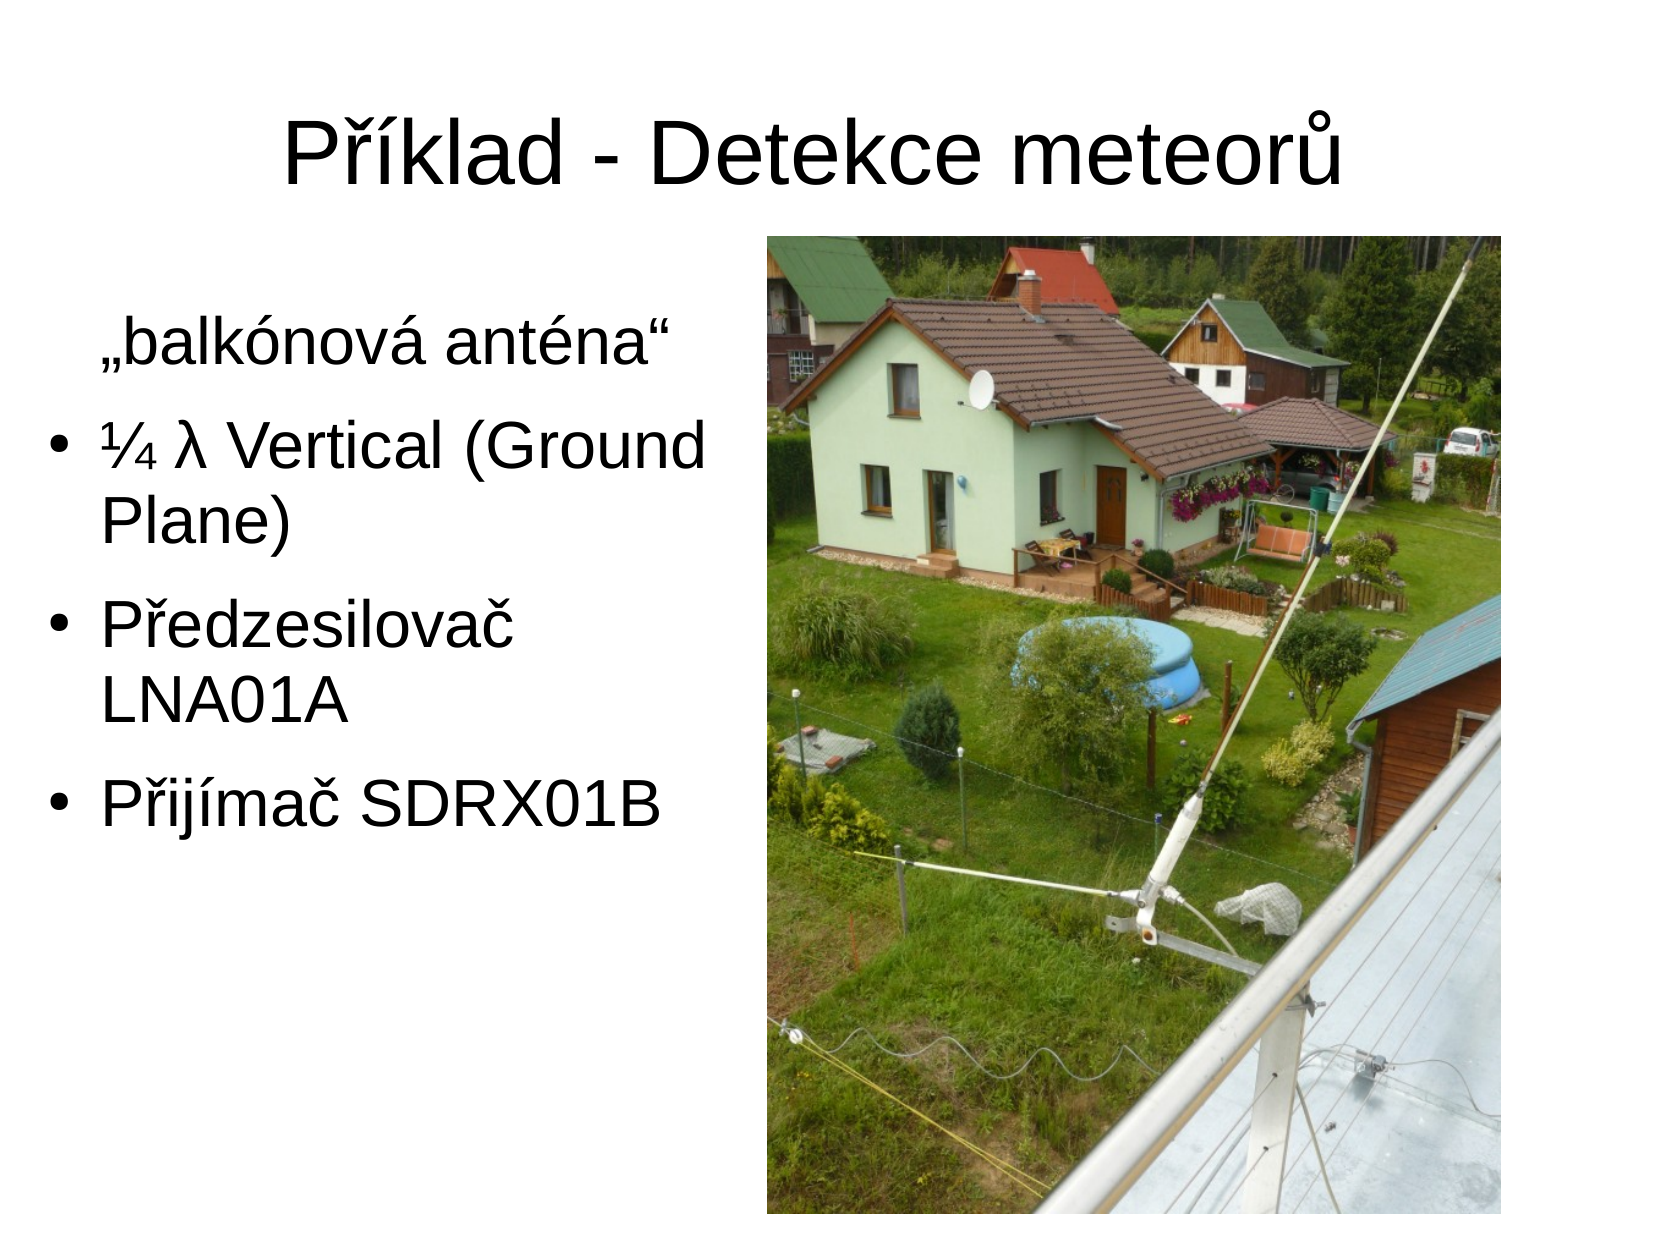

# Příklad - Detekce meteorů
„balkónová anténa“
¼ λ Vertical (Ground Plane)
Předzesilovač LNA01A
Přijímač SDRX01B